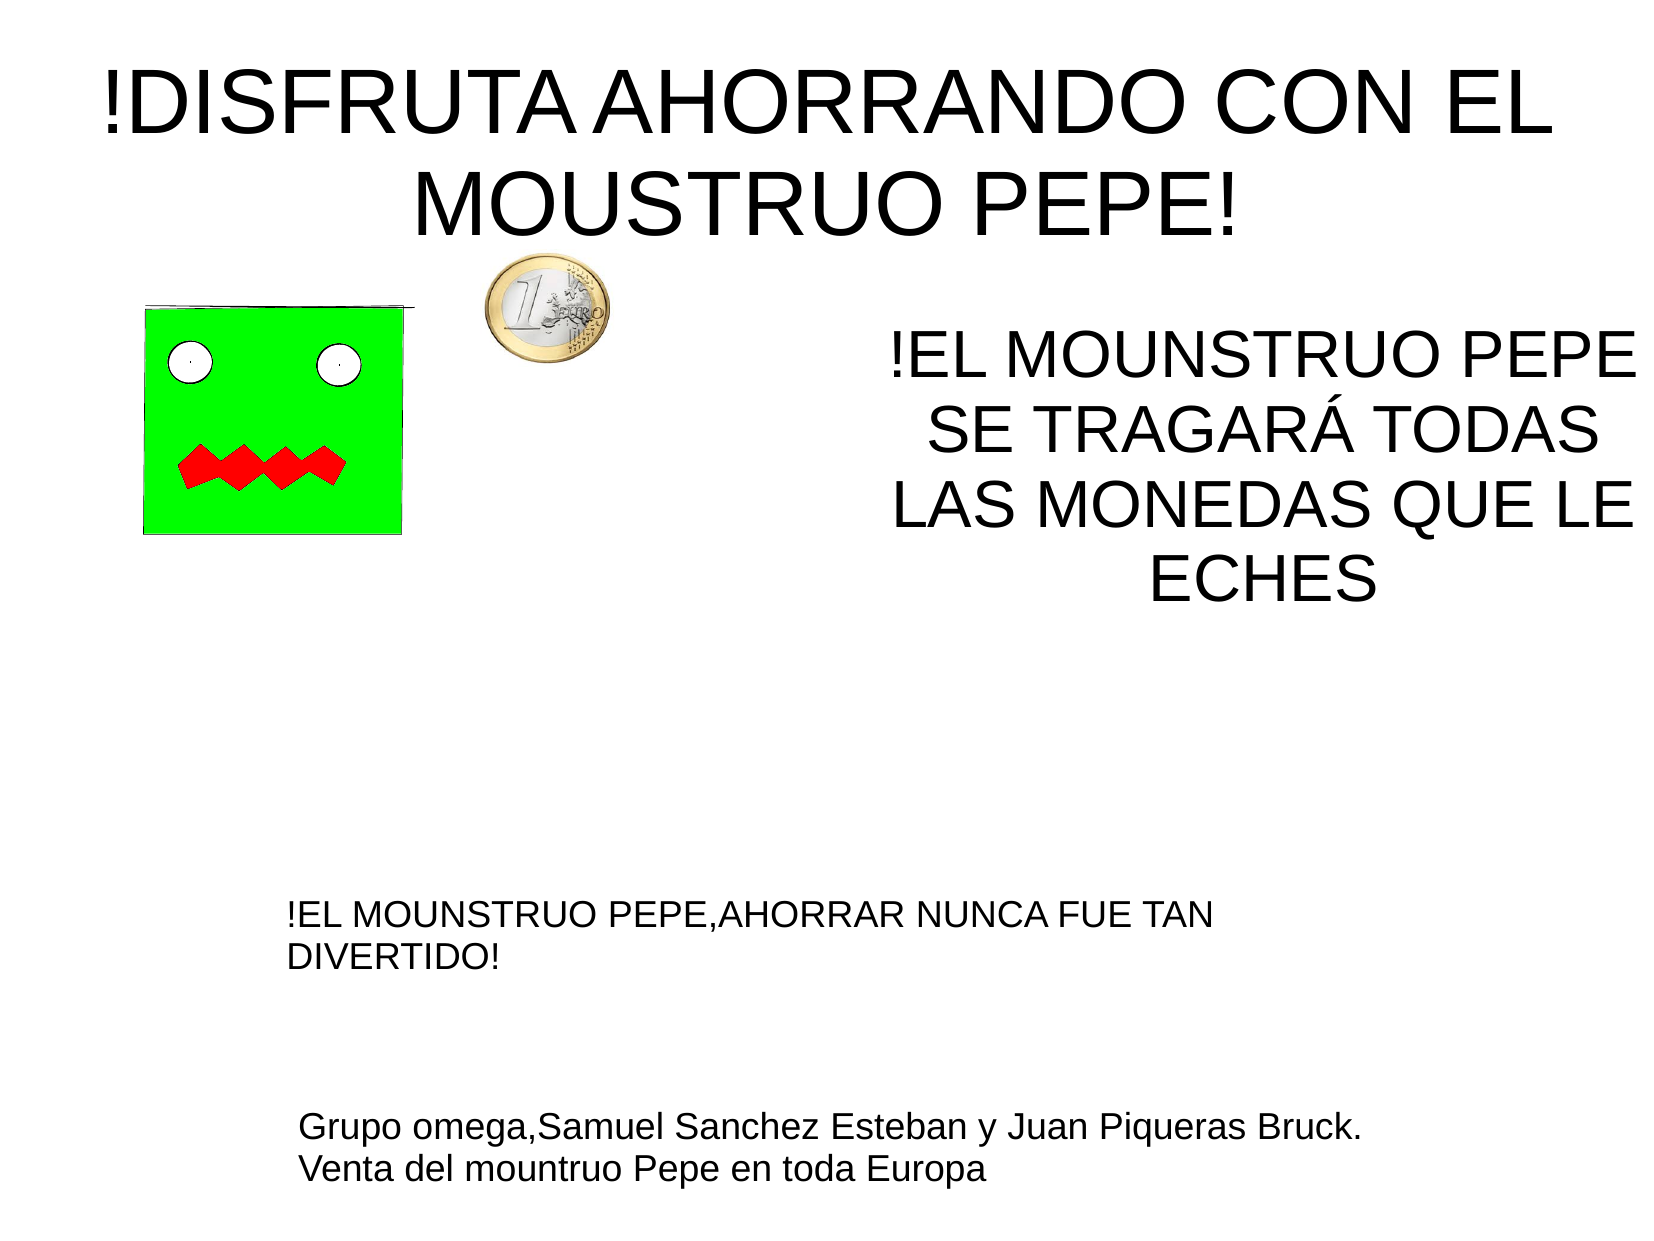

# !DISFRUTA AHORRANDO CON EL MOUSTRUO PEPE!
!EL MOUNSTRUO PEPE SE TRAGARÁ TODAS LAS MONEDAS QUE LE ECHES
!EL MOUNSTRUO PEPE,AHORRAR NUNCA FUE TAN DIVERTIDO!
Grupo omega,Samuel Sanchez Esteban y Juan Piqueras Bruck.
Venta del mountruo Pepe en toda Europa